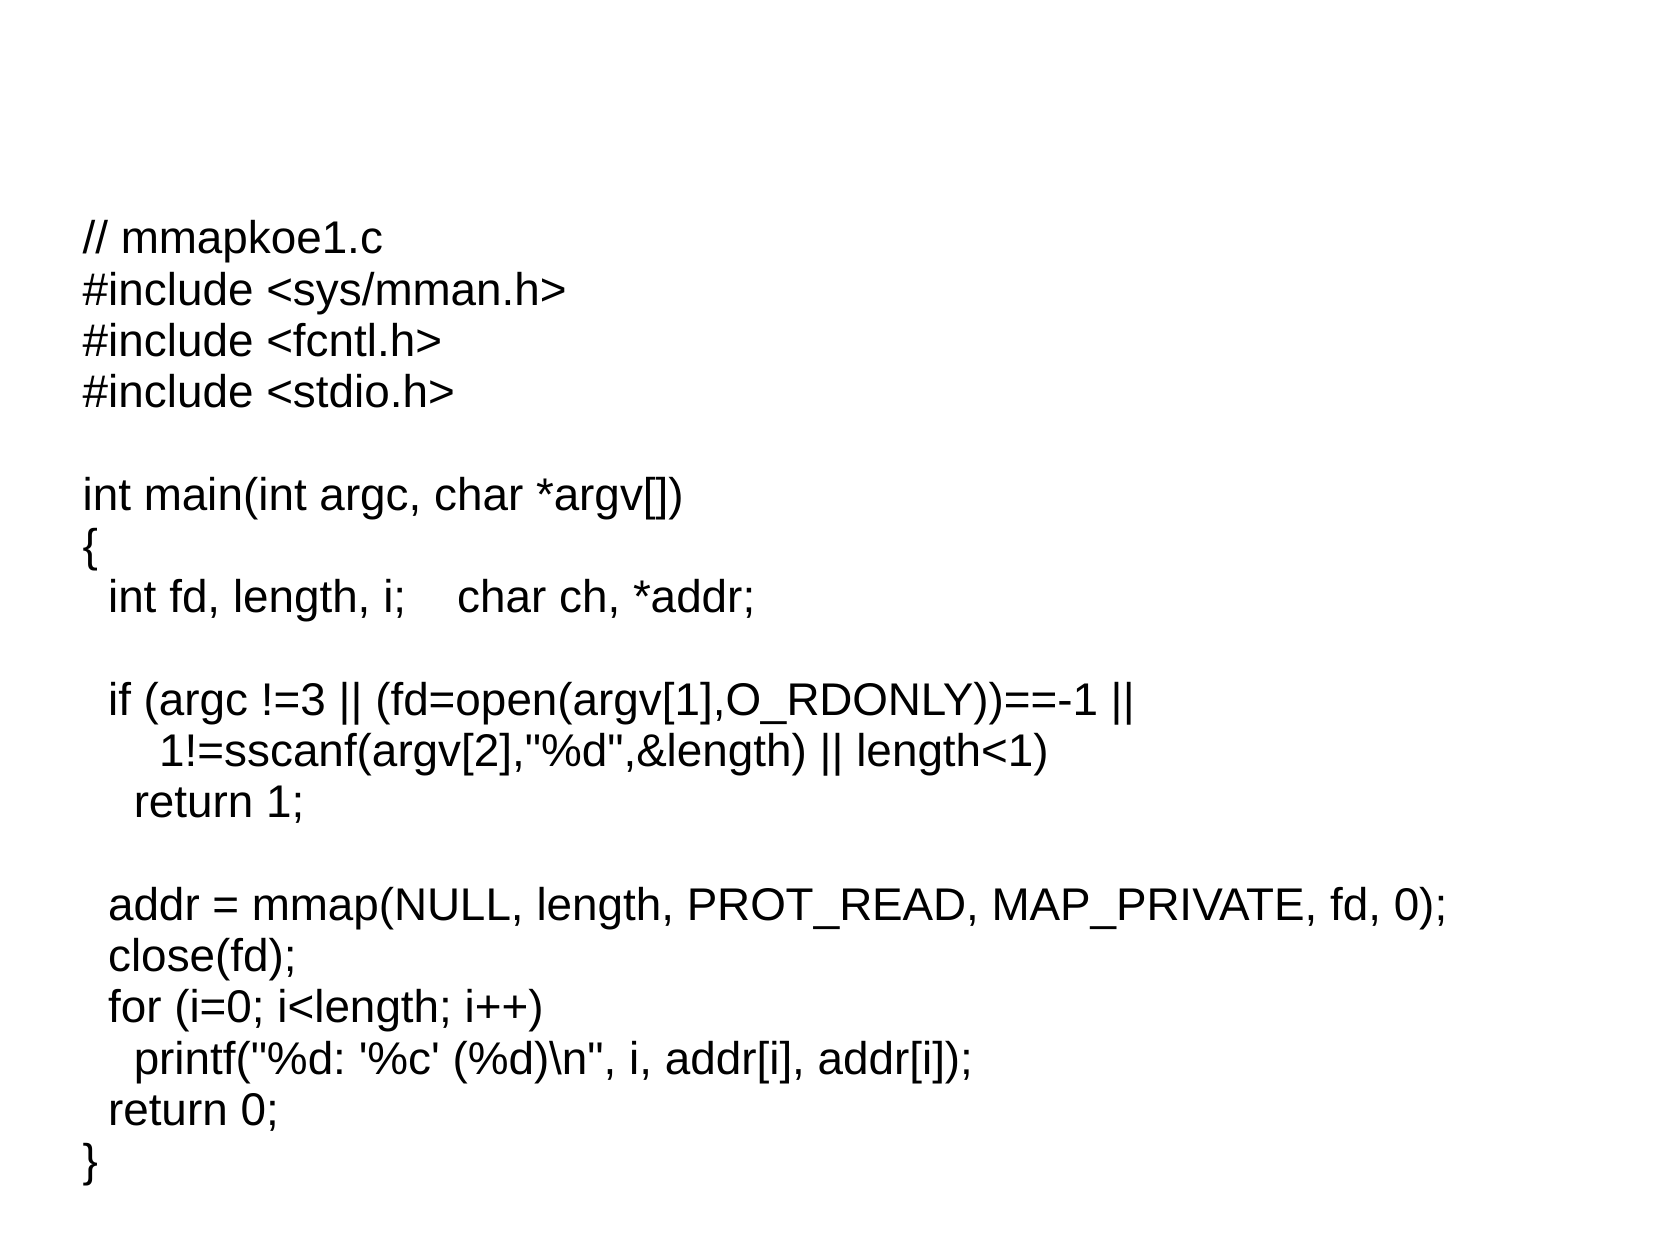

// mmapkoe1.c
#include <sys/mman.h>
#include <fcntl.h>
#include <stdio.h>
int main(int argc, char *argv[])
{
 int fd, length, i; char ch, *addr;
 if (argc !=3 || (fd=open(argv[1],O_RDONLY))==-1 ||
 1!=sscanf(argv[2],"%d",&length) || length<1)
 return 1;
 addr = mmap(NULL, length, PROT_READ, MAP_PRIVATE, fd, 0);
 close(fd);
 for (i=0; i<length; i++)
 printf("%d: '%c' (%d)\n", i, addr[i], addr[i]);
 return 0;
}